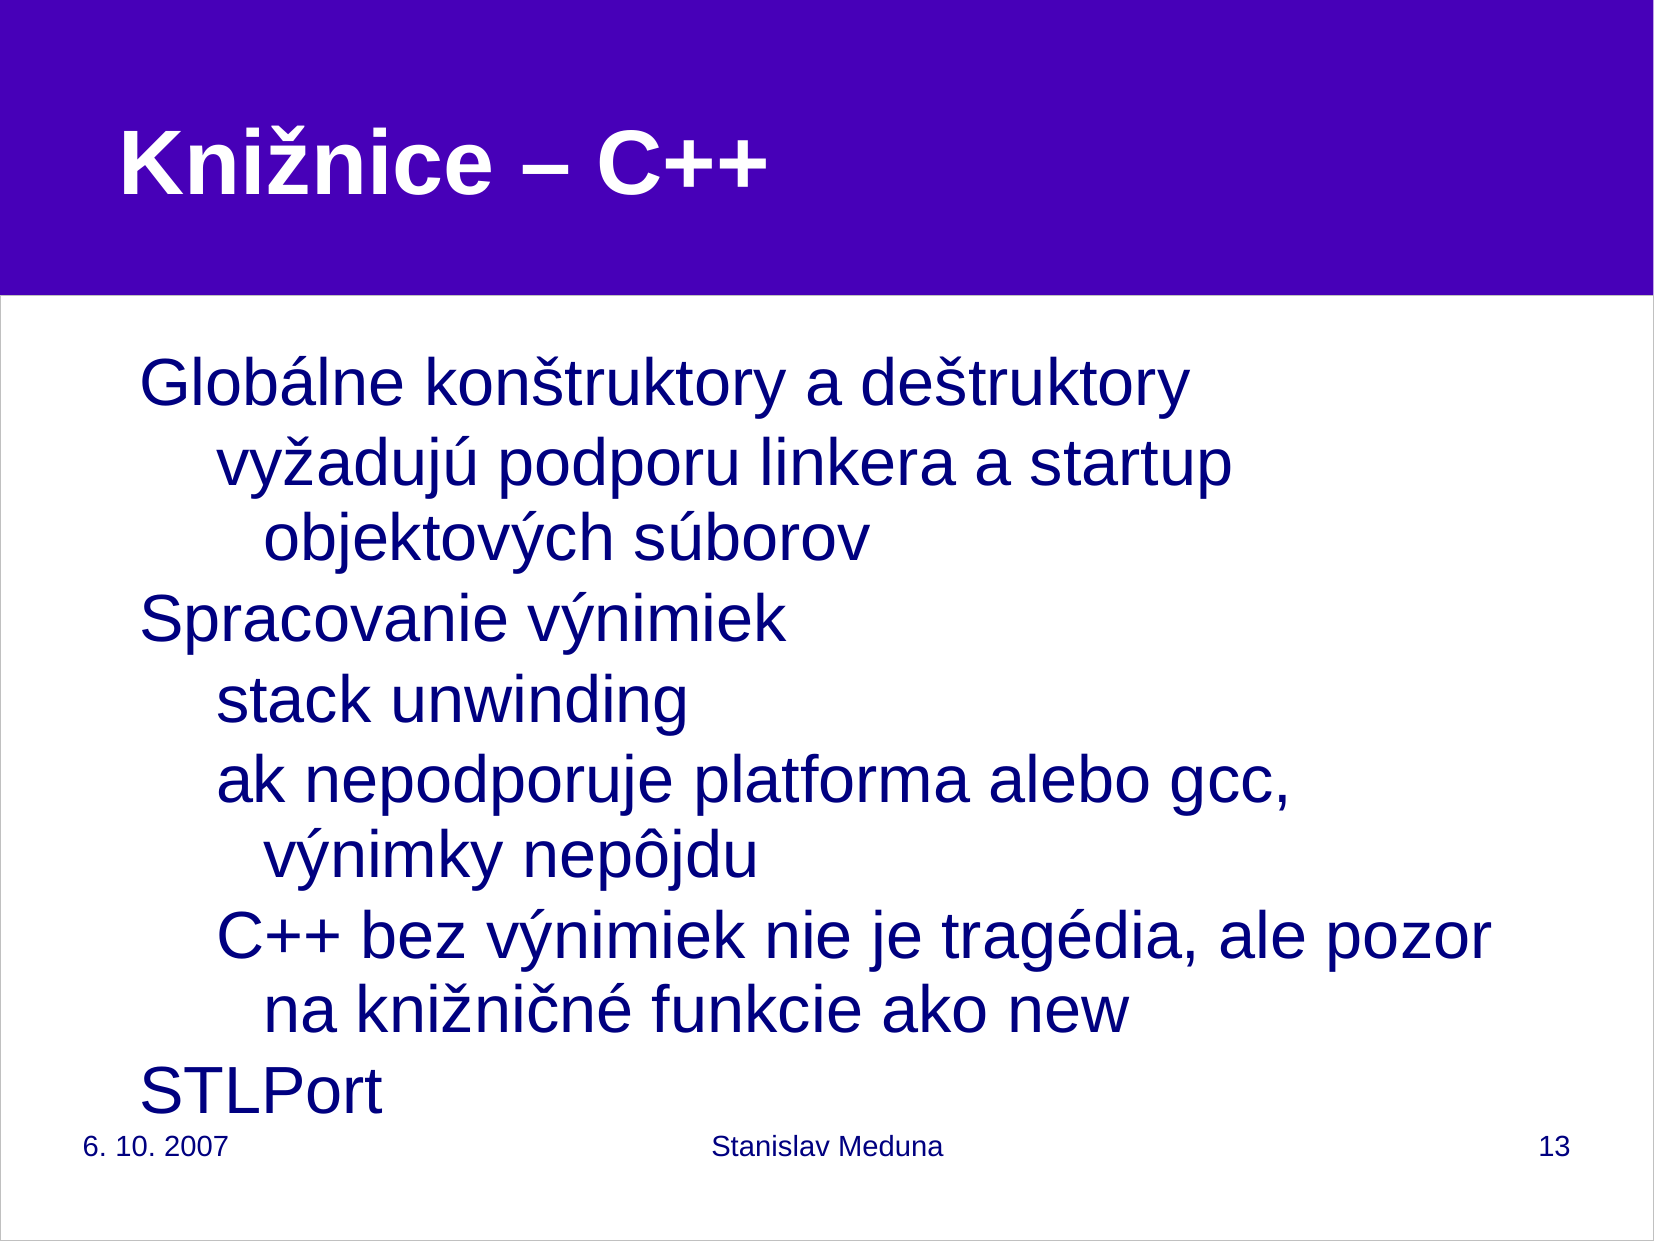

# Knižnice – C++
Globálne konštruktory a deštruktory
vyžadujú podporu linkera a startup objektových súborov
Spracovanie výnimiek
stack unwinding
ak nepodporuje platforma alebo gcc, výnimky nepôjdu
C++ bez výnimiek nie je tragédia, ale pozor na knižničné funkcie ako new
STLPort
6. 10. 2007
Stanislav Meduna
13